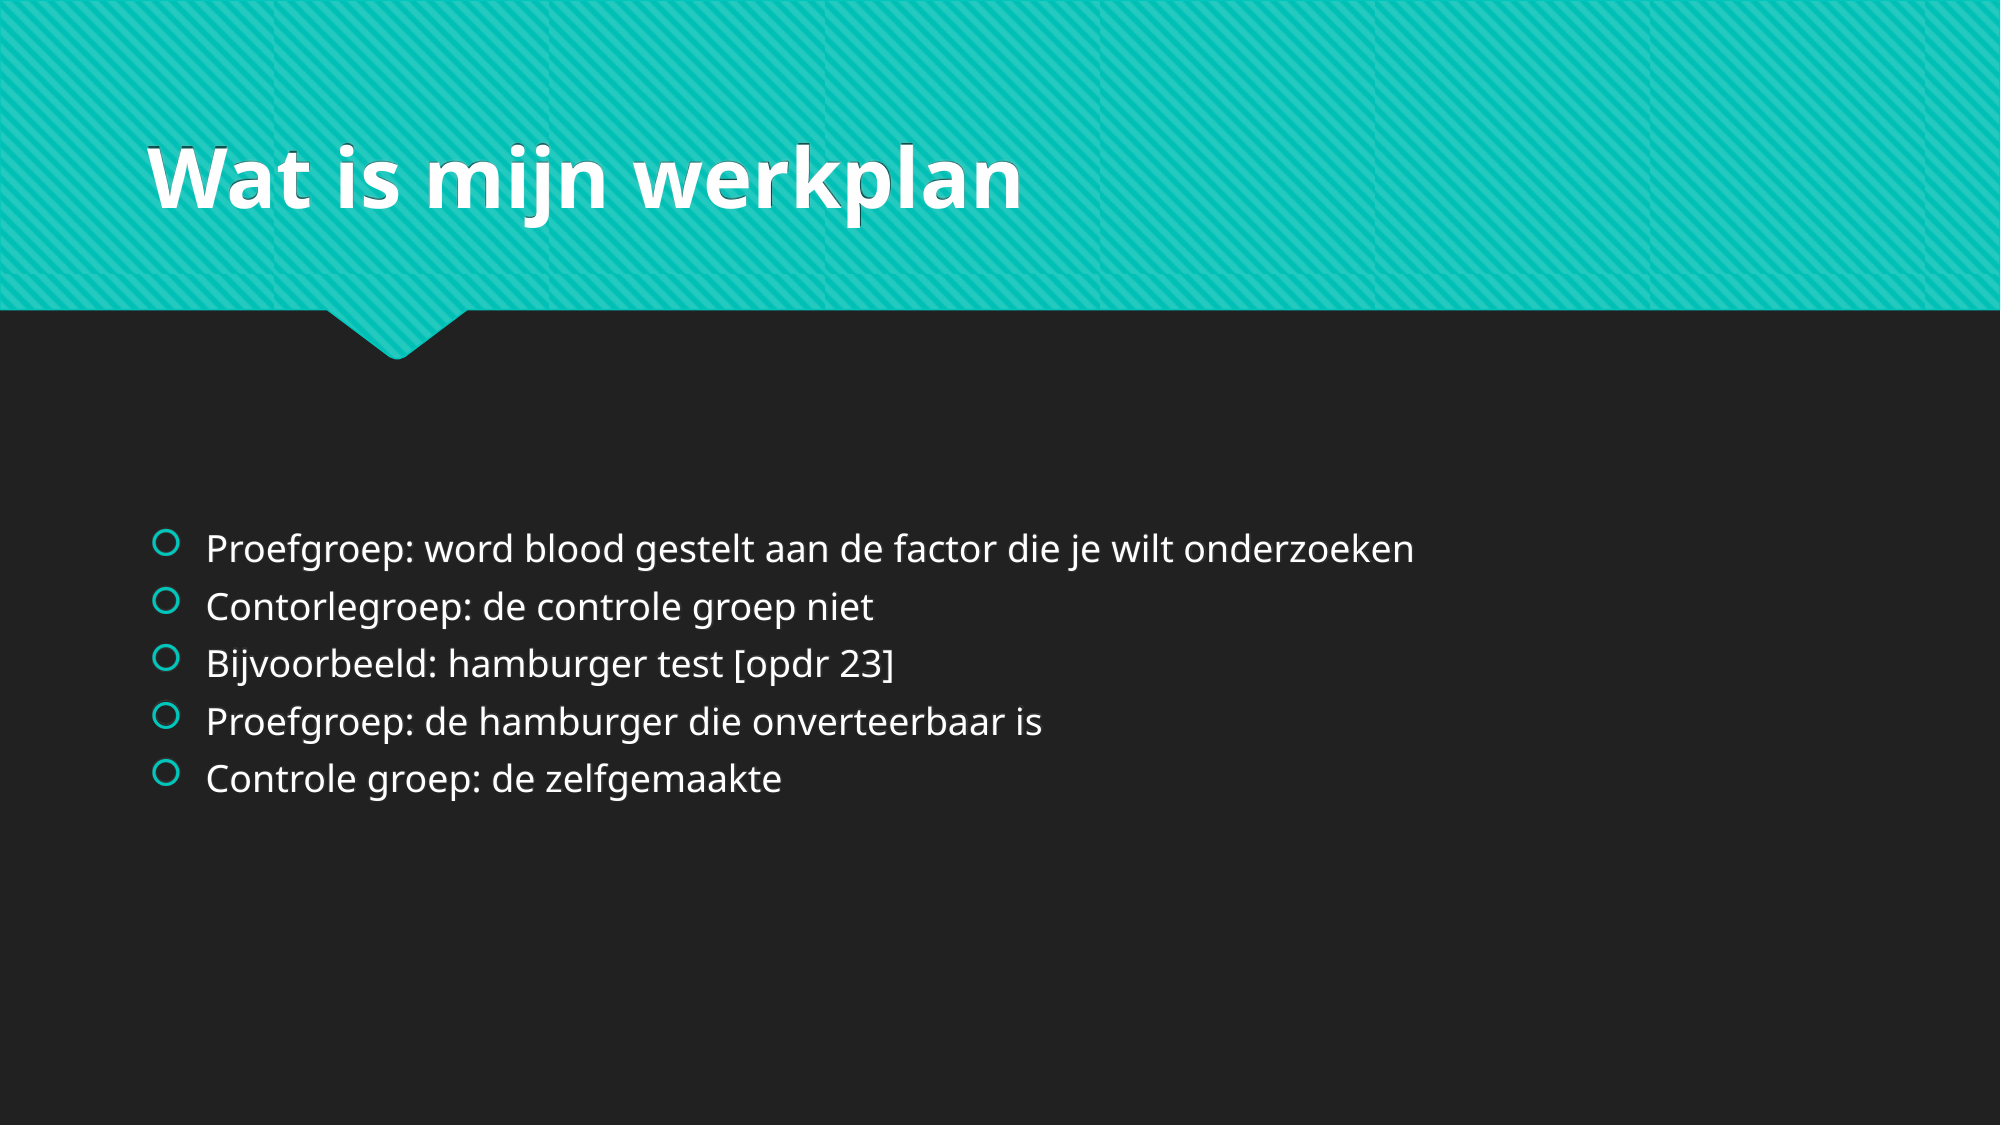

# Wat is mijn werkplan
Proefgroep: word blood gestelt aan de factor die je wilt onderzoeken
Contorlegroep: de controle groep niet
Bijvoorbeeld: hamburger test [opdr 23]
Proefgroep: de hamburger die onverteerbaar is
Controle groep: de zelfgemaakte